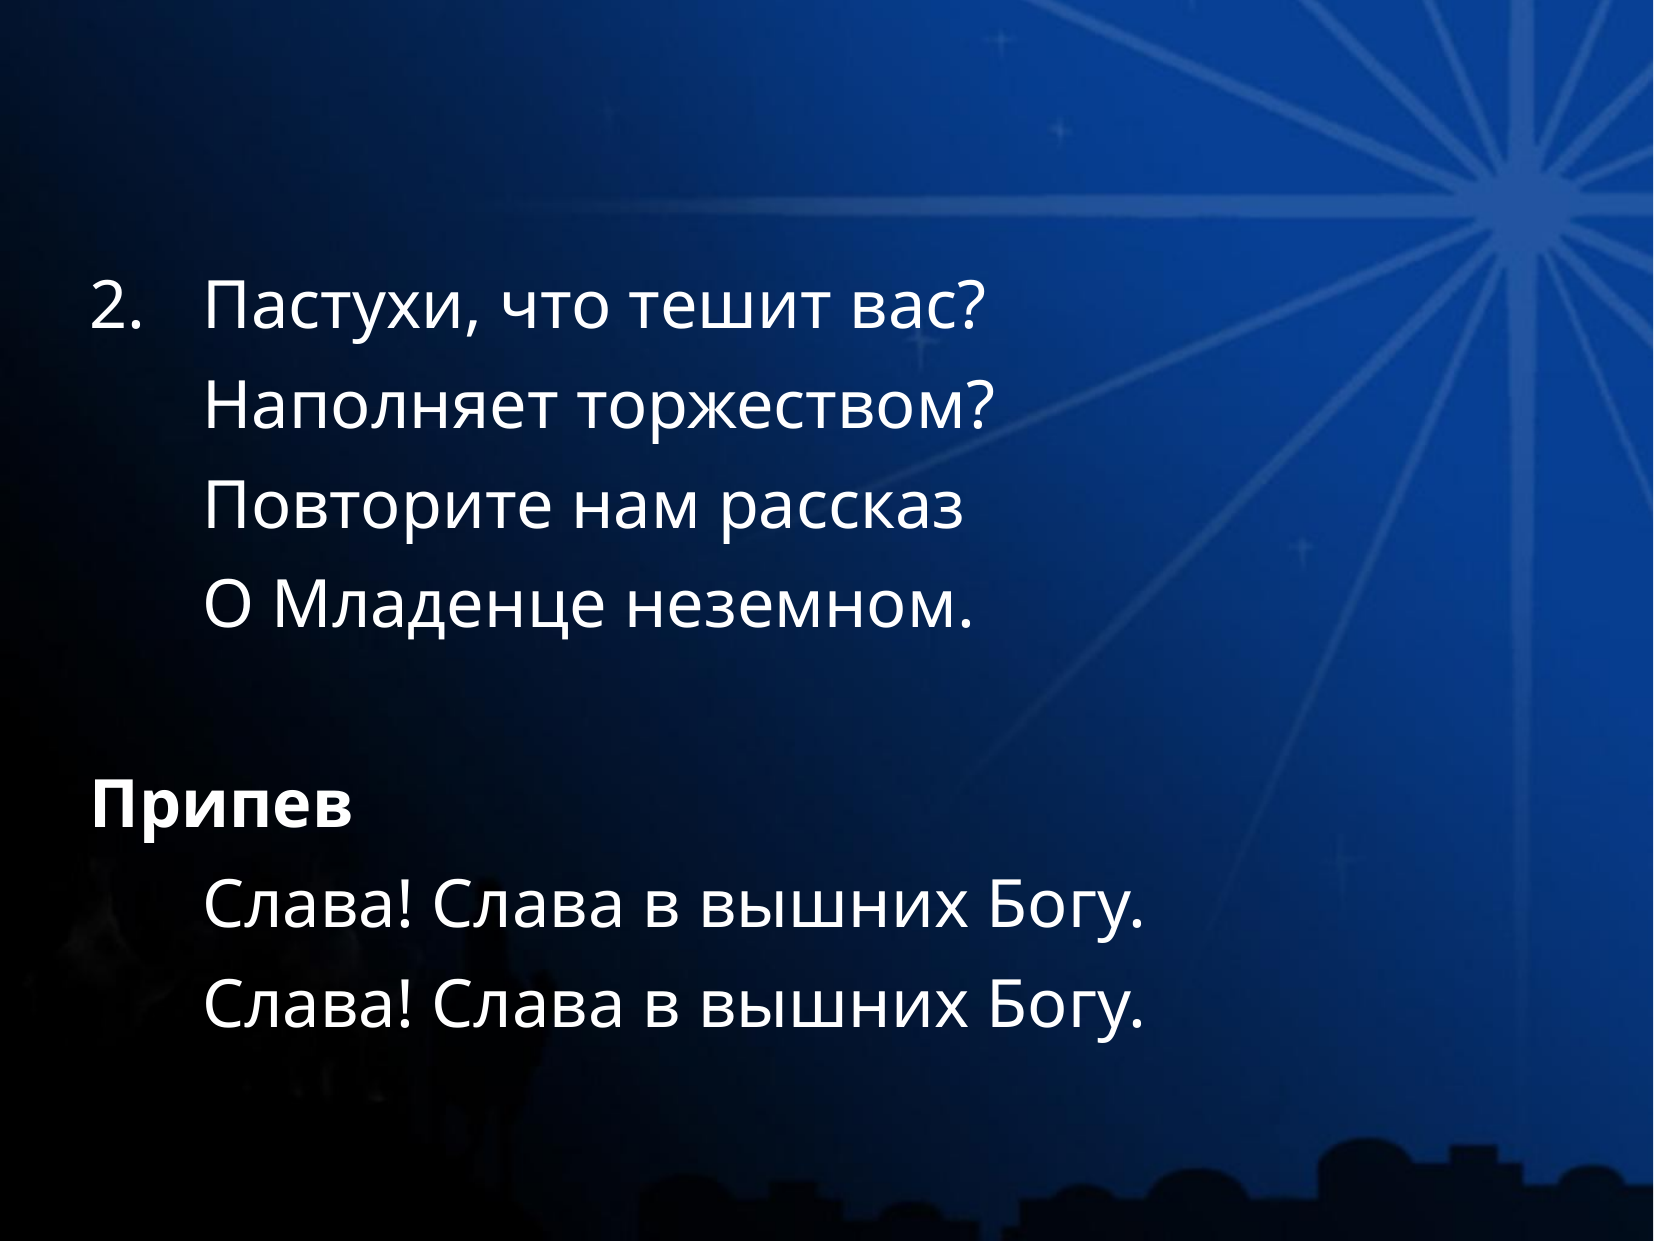

2.	Пастухи, что тешит вас?
	Наполняет торжеством?
	Повторите нам рассказ
	О Младенце неземном.
Припев
	Слава! Слава в вышних Богу.
	Слава! Слава в вышних Богу.